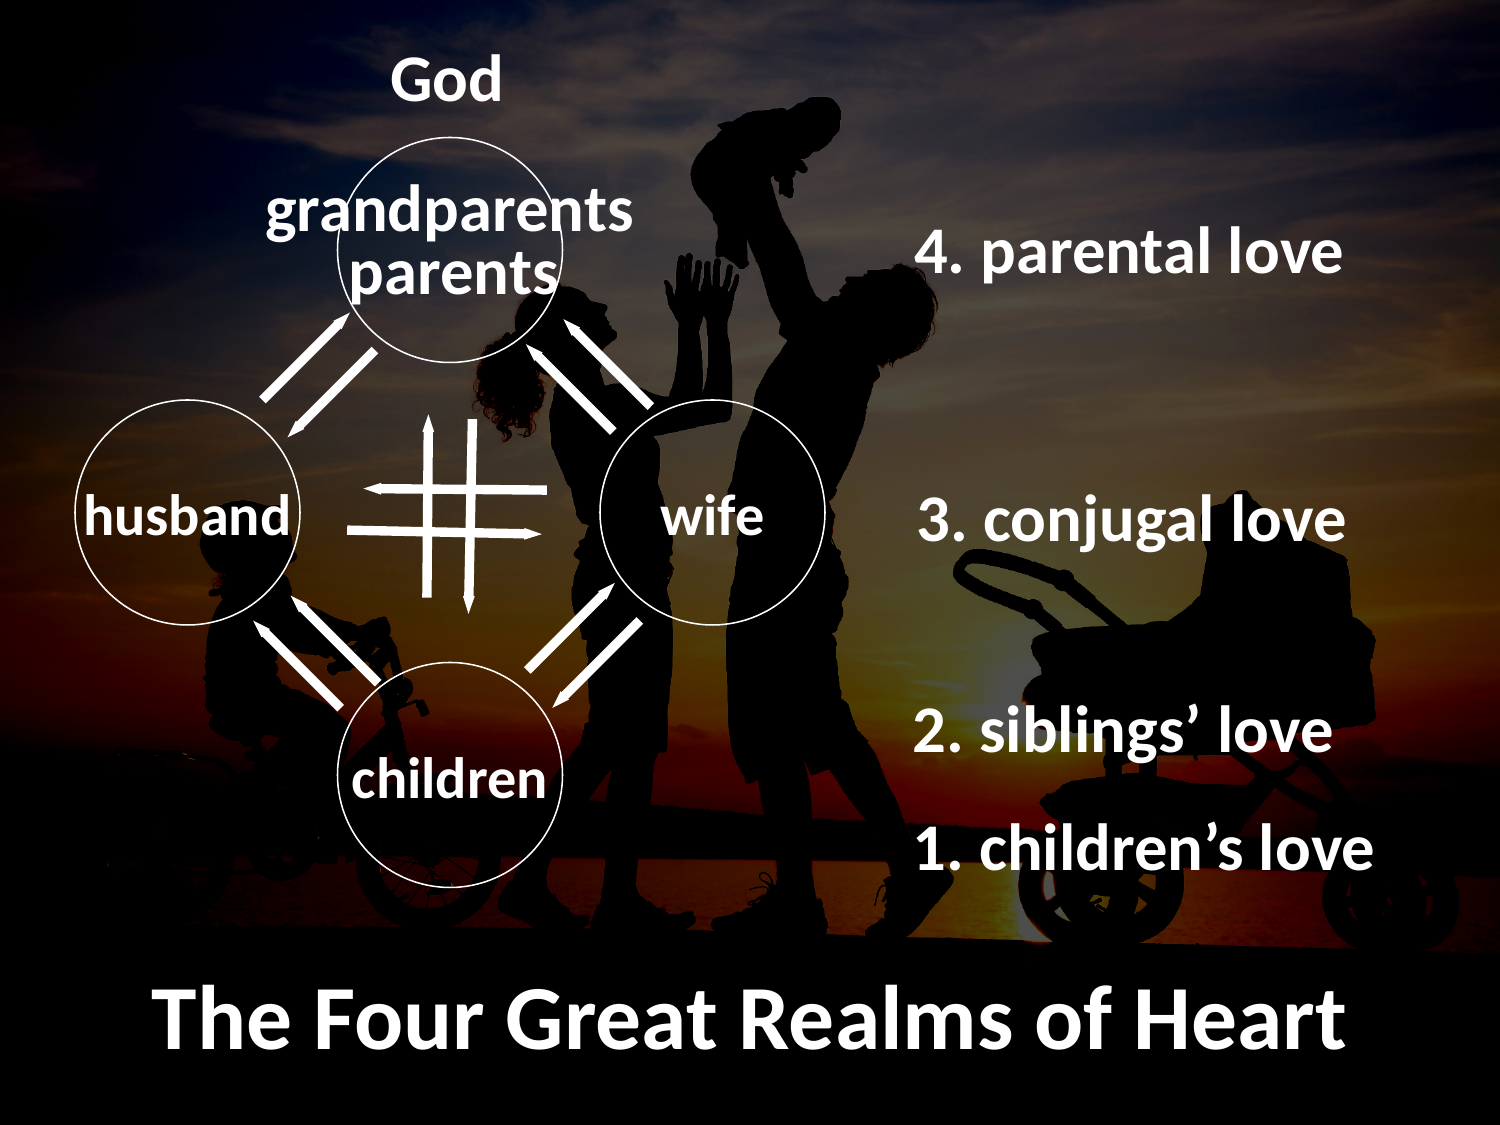

God
grandparents
4. parental love
parents
husband
wife
3. conjugal love
children
2. siblings’ love
1. children’s love
The Four Great Realms of Heart